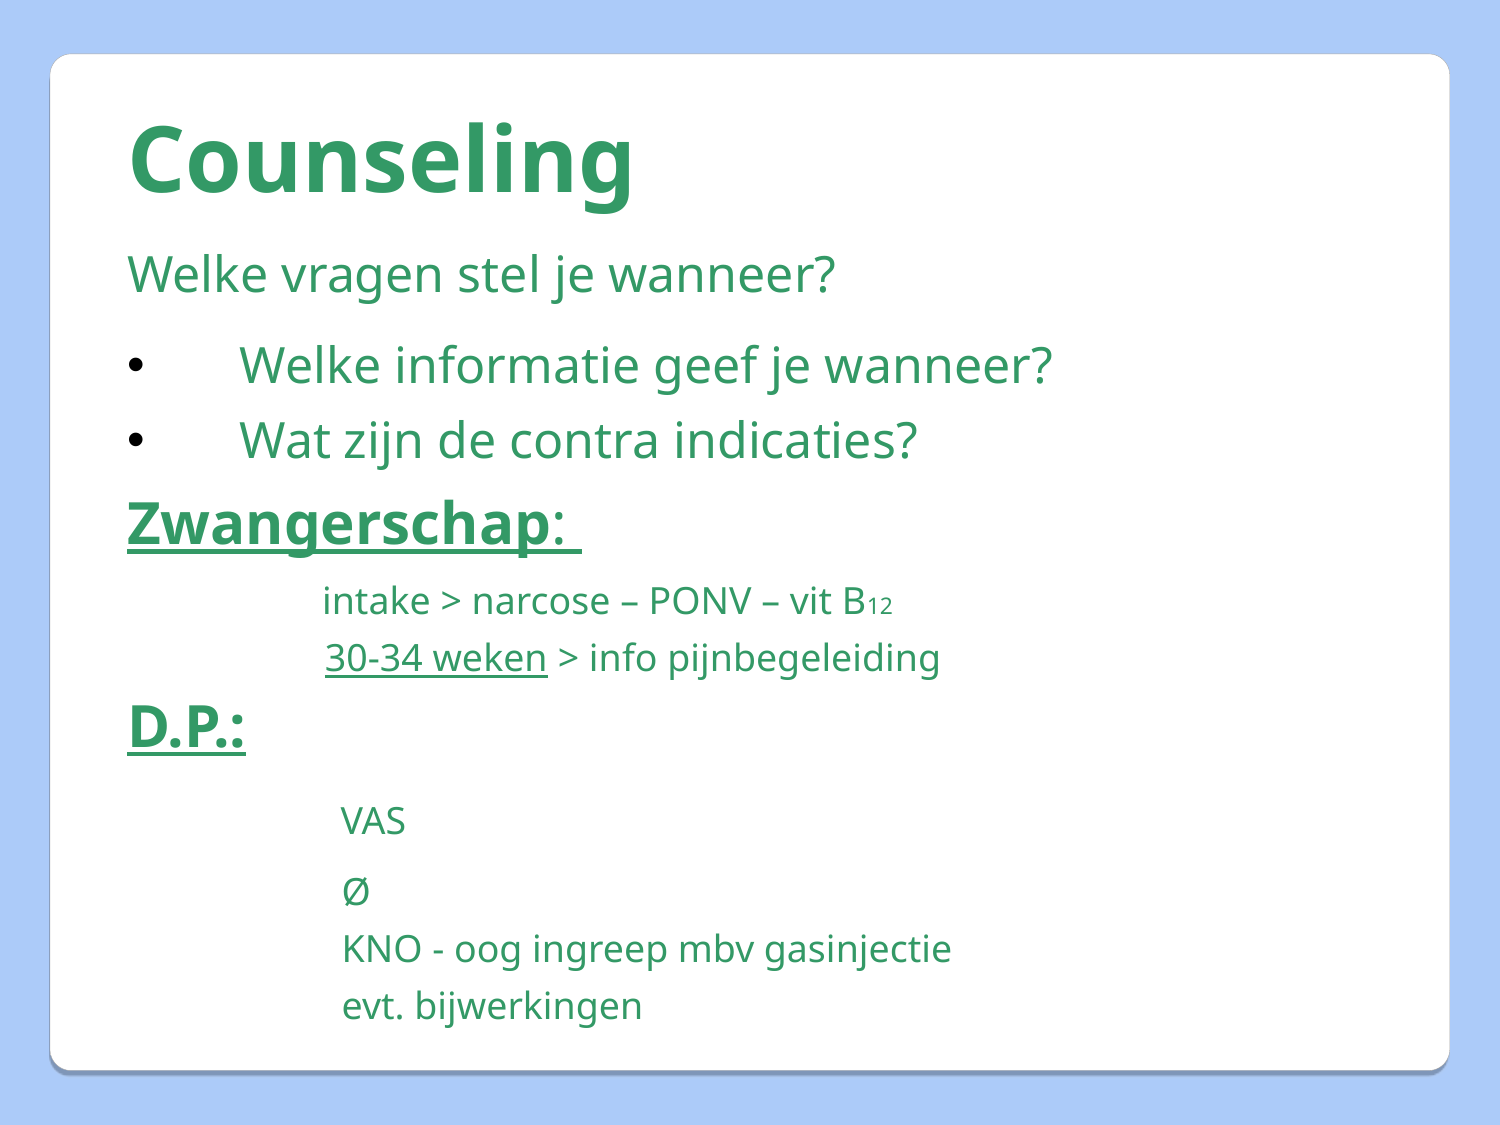

Counseling
Welke vragen stel je wanneer?
Welke informatie geef je wanneer?
Wat zijn de contra indicaties?
Zwangerschap:
 intake > narcose – PONV – vit B12
 30-34 weken > info pijnbegeleiding
D.P.:
 VAS
 Ø
 KNO - oog ingreep mbv gasinjectie
 evt. bijwerkingen